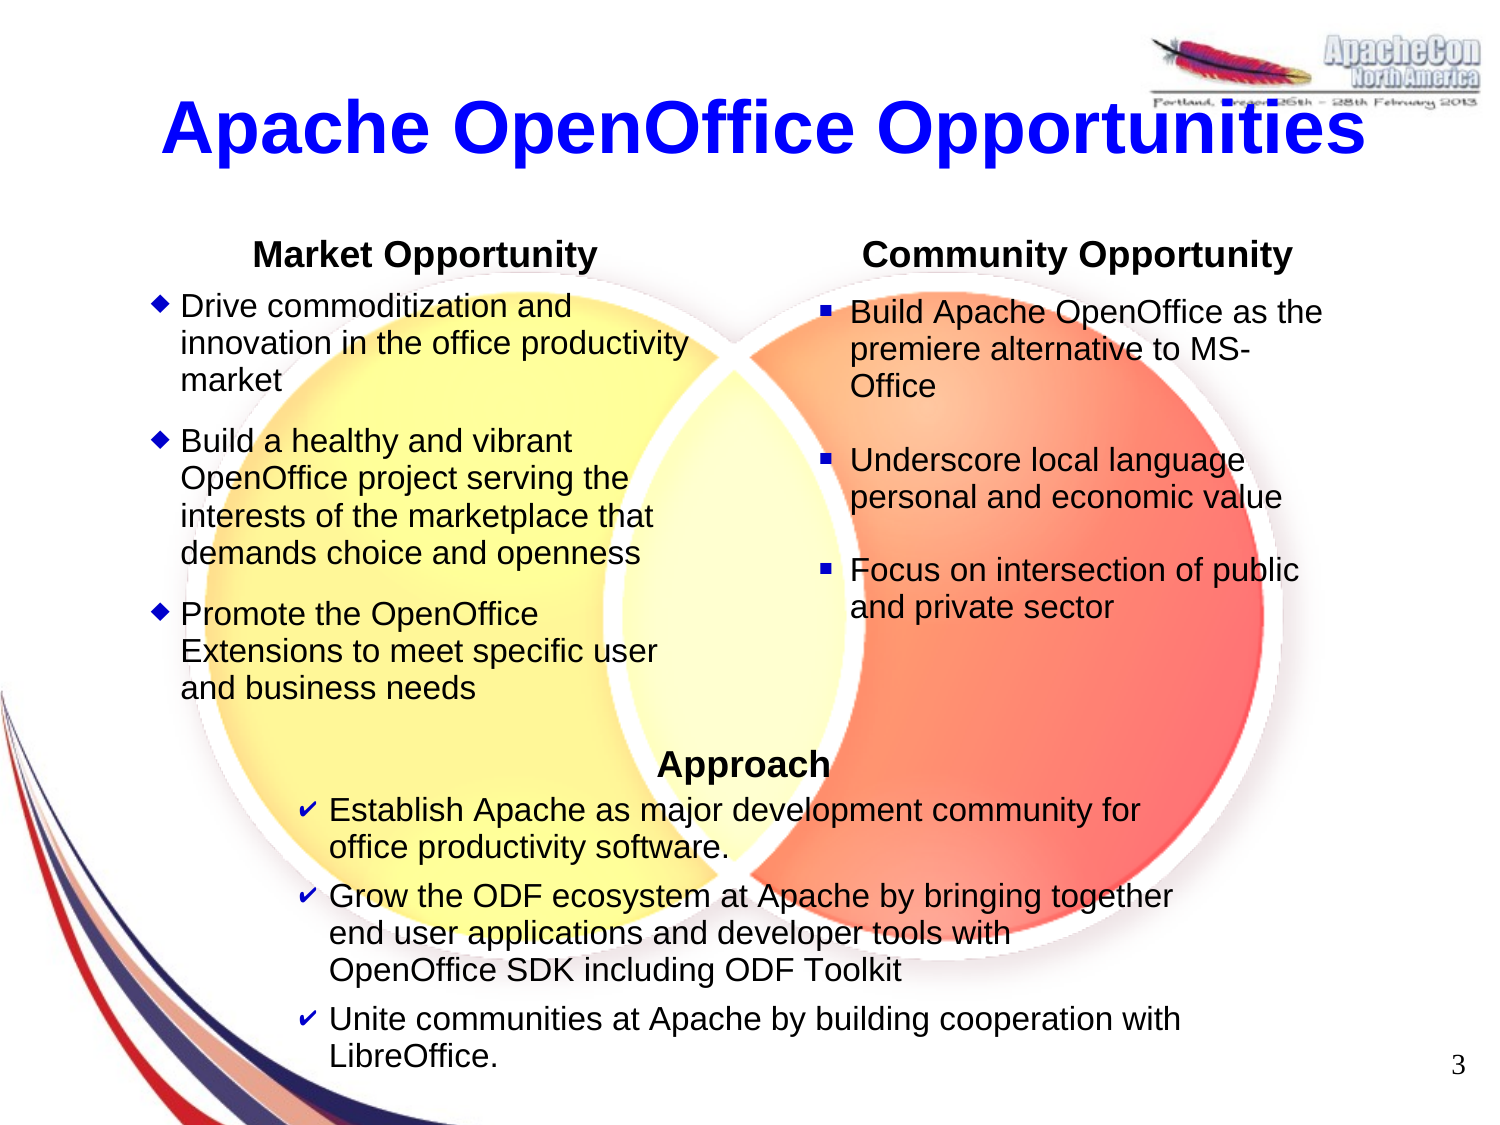

# Apache OpenOffice Opportunities
Market Opportunity
Drive commoditization and innovation in the office productivity market
Build a healthy and vibrant OpenOffice project serving the interests of the marketplace that demands choice and openness
Promote the OpenOffice Extensions to meet specific user and business needs
Community Opportunity
Build Apache OpenOffice as the premiere alternative to MS-Office
Underscore local language personal and economic value
Focus on intersection of public and private sector
Approach
Establish Apache as major development community for office productivity software.
Grow the ODF ecosystem at Apache by bringing together end user applications and developer tools with OpenOffice SDK including ODF Toolkit
Unite communities at Apache by building cooperation with LibreOffice.
3